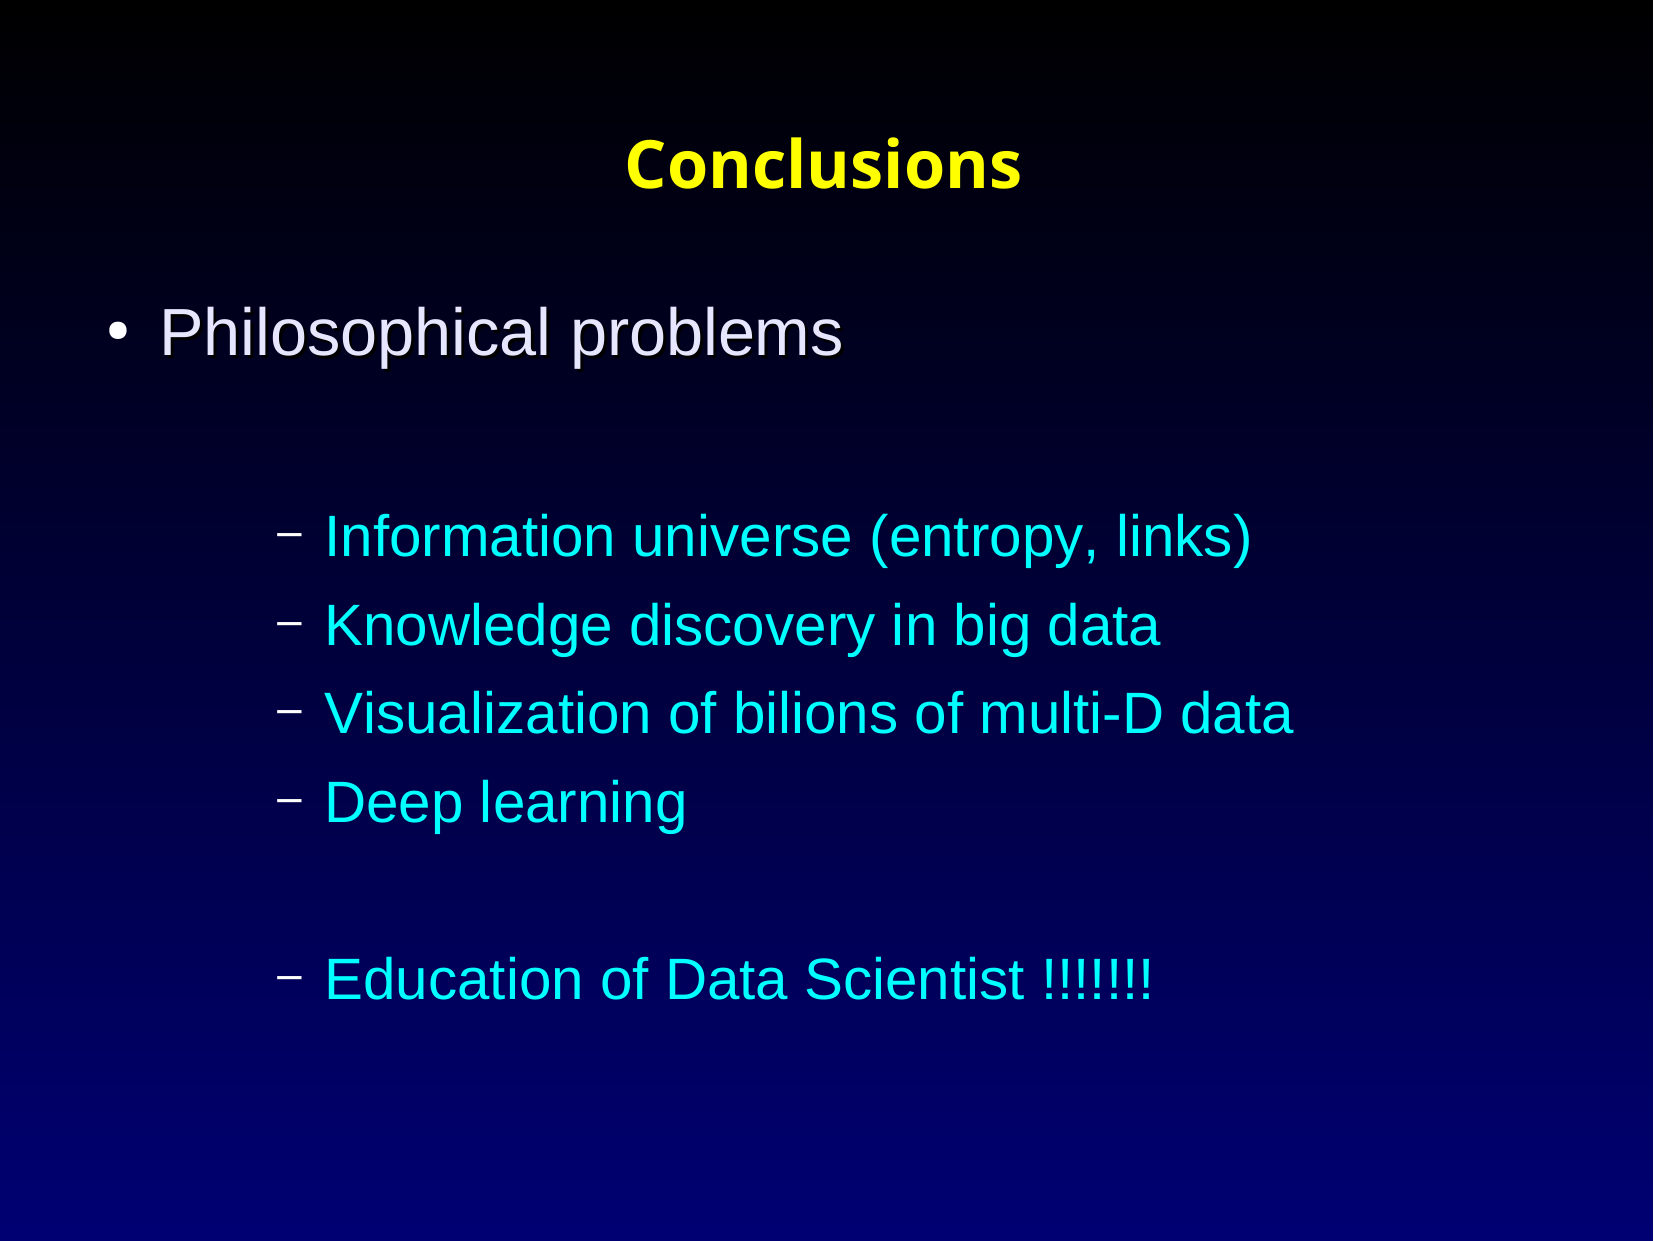

# Conclusions
Philosophical problems
Information universe (entropy, links)
Knowledge discovery in big data
Visualization of bilions of multi-D data
Deep learning
Education of Data Scientist !!!!!!!